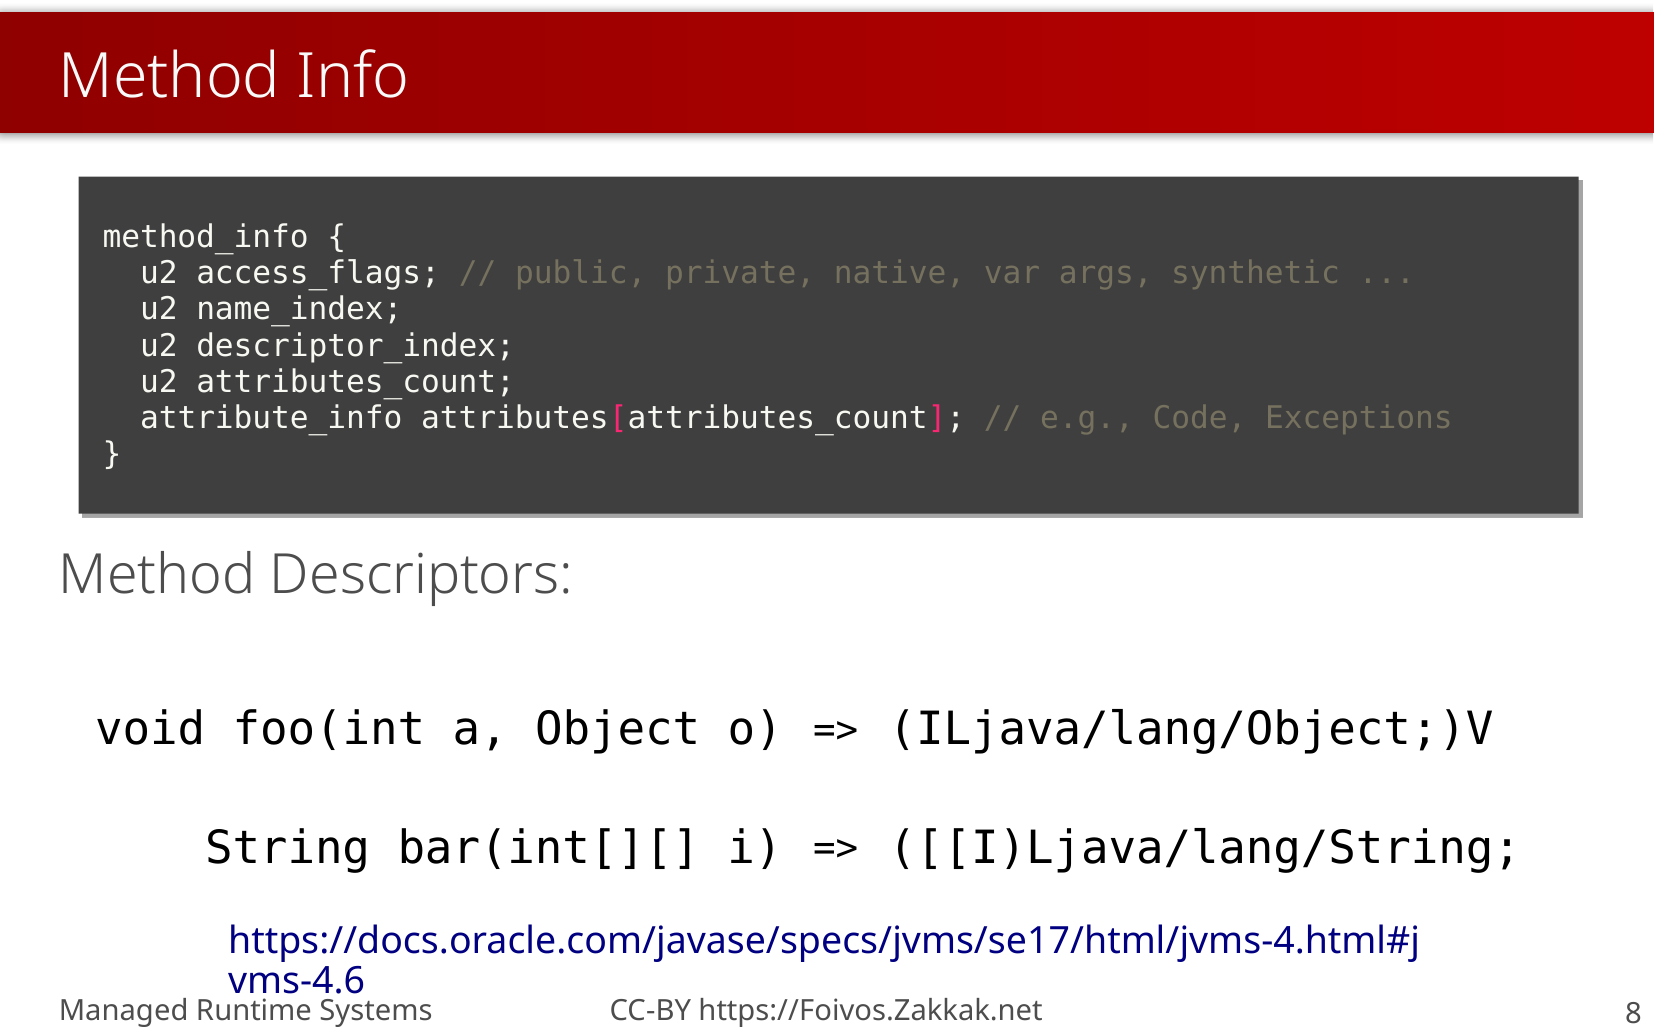

# Method Info
Method Descriptors:
method_info {
 u2 access_flags; // public, private, native, var args, synthetic ...
 u2 name_index;
 u2 descriptor_index;
 u2 attributes_count;
 attribute_info attributes[attributes_count]; // e.g., Code, Exceptions
}
| void foo(int a, Object o) | => | (ILjava/lang/Object;)V |
| --- | --- | --- |
| String bar(int[][] i) | => | ([[I)Ljava/lang/String; |
https://docs.oracle.com/javase/specs/jvms/se17/html/jvms-4.html#jvms-4.6
Managed Runtime Systems
CC-BY https://Foivos.Zakkak.net
8